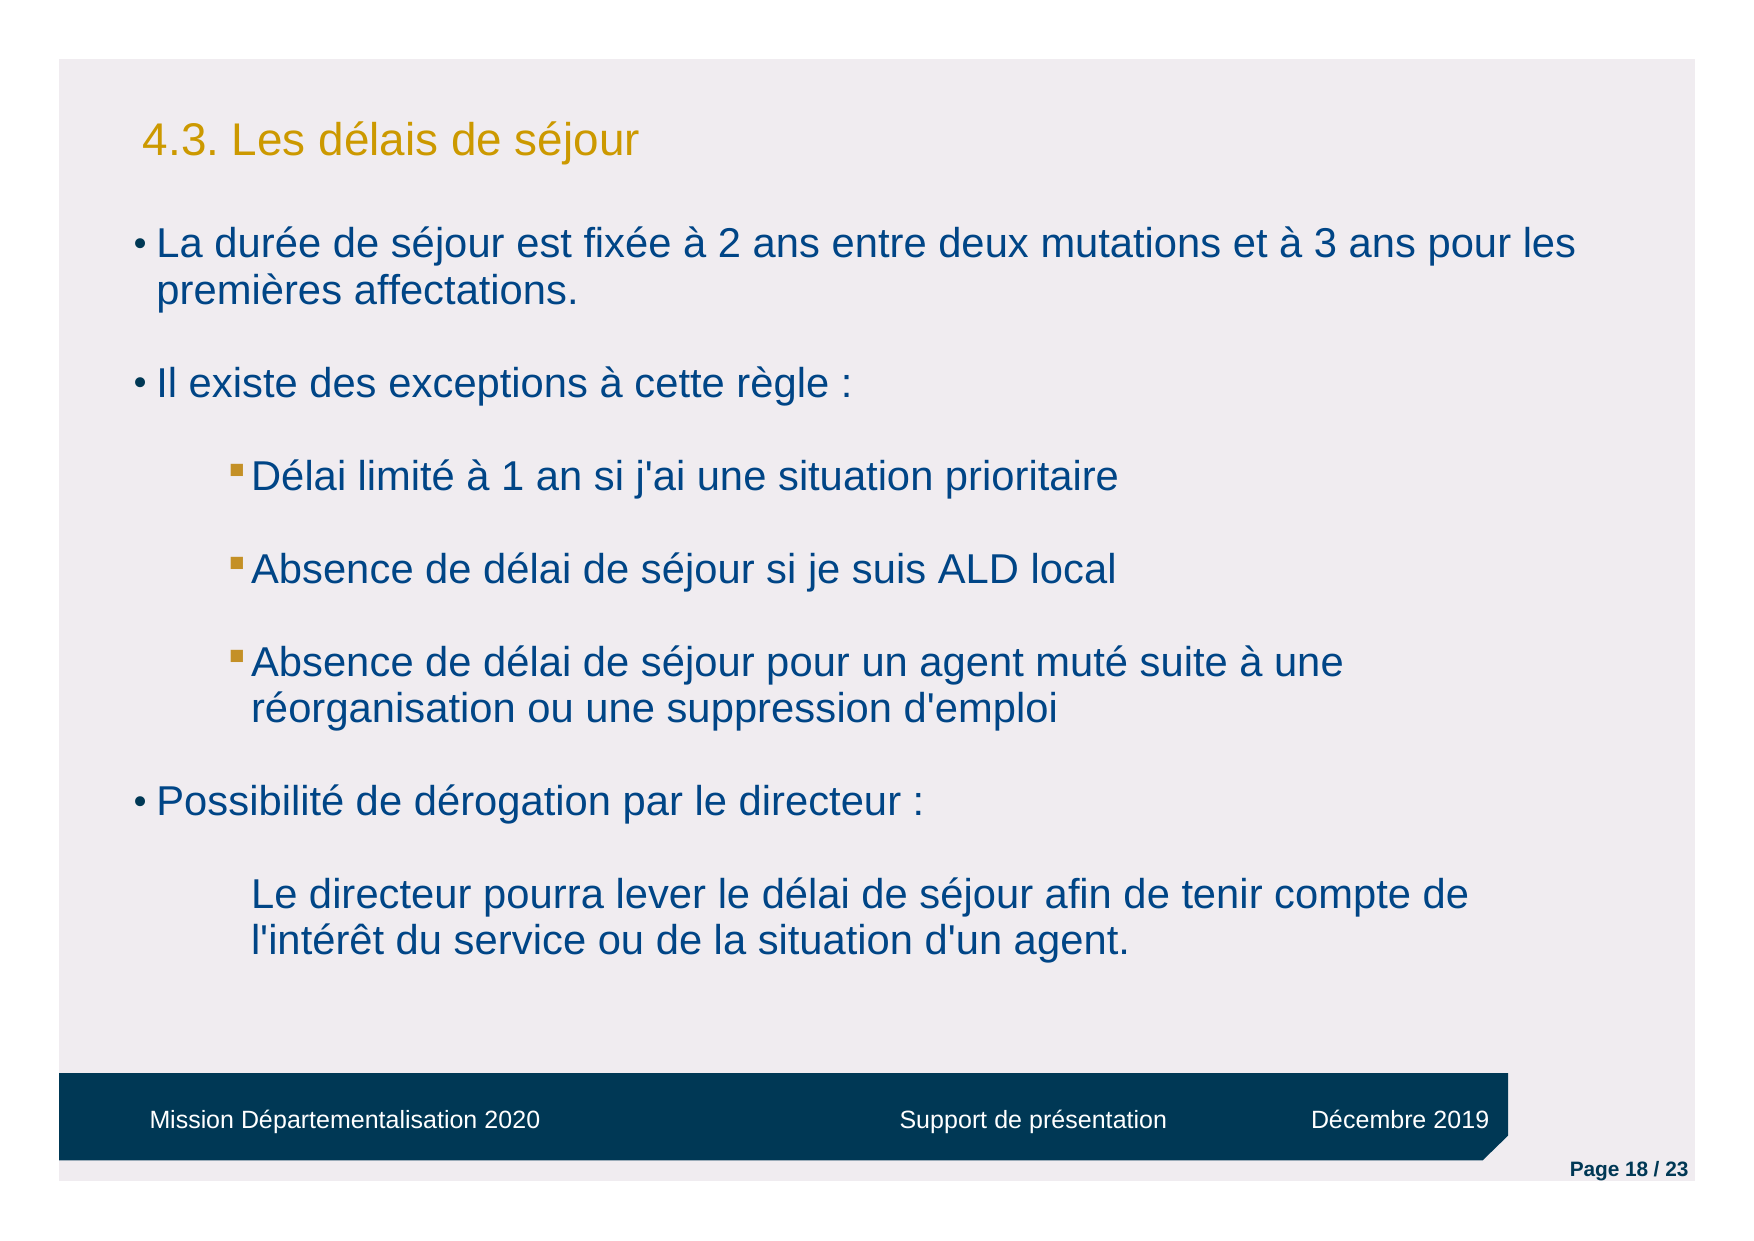

# 4.3. Les délais de séjour
La durée de séjour est fixée à 2 ans entre deux mutations et à 3 ans pour les premières affectations.
Il existe des exceptions à cette règle :
Délai limité à 1 an si j'ai une situation prioritaire
Absence de délai de séjour si je suis ALD local
Absence de délai de séjour pour un agent muté suite à une réorganisation ou une suppression d'emploi
Possibilité de dérogation par le directeur :
Le directeur pourra lever le délai de séjour afin de tenir compte de l'intérêt du service ou de la situation d'un agent.